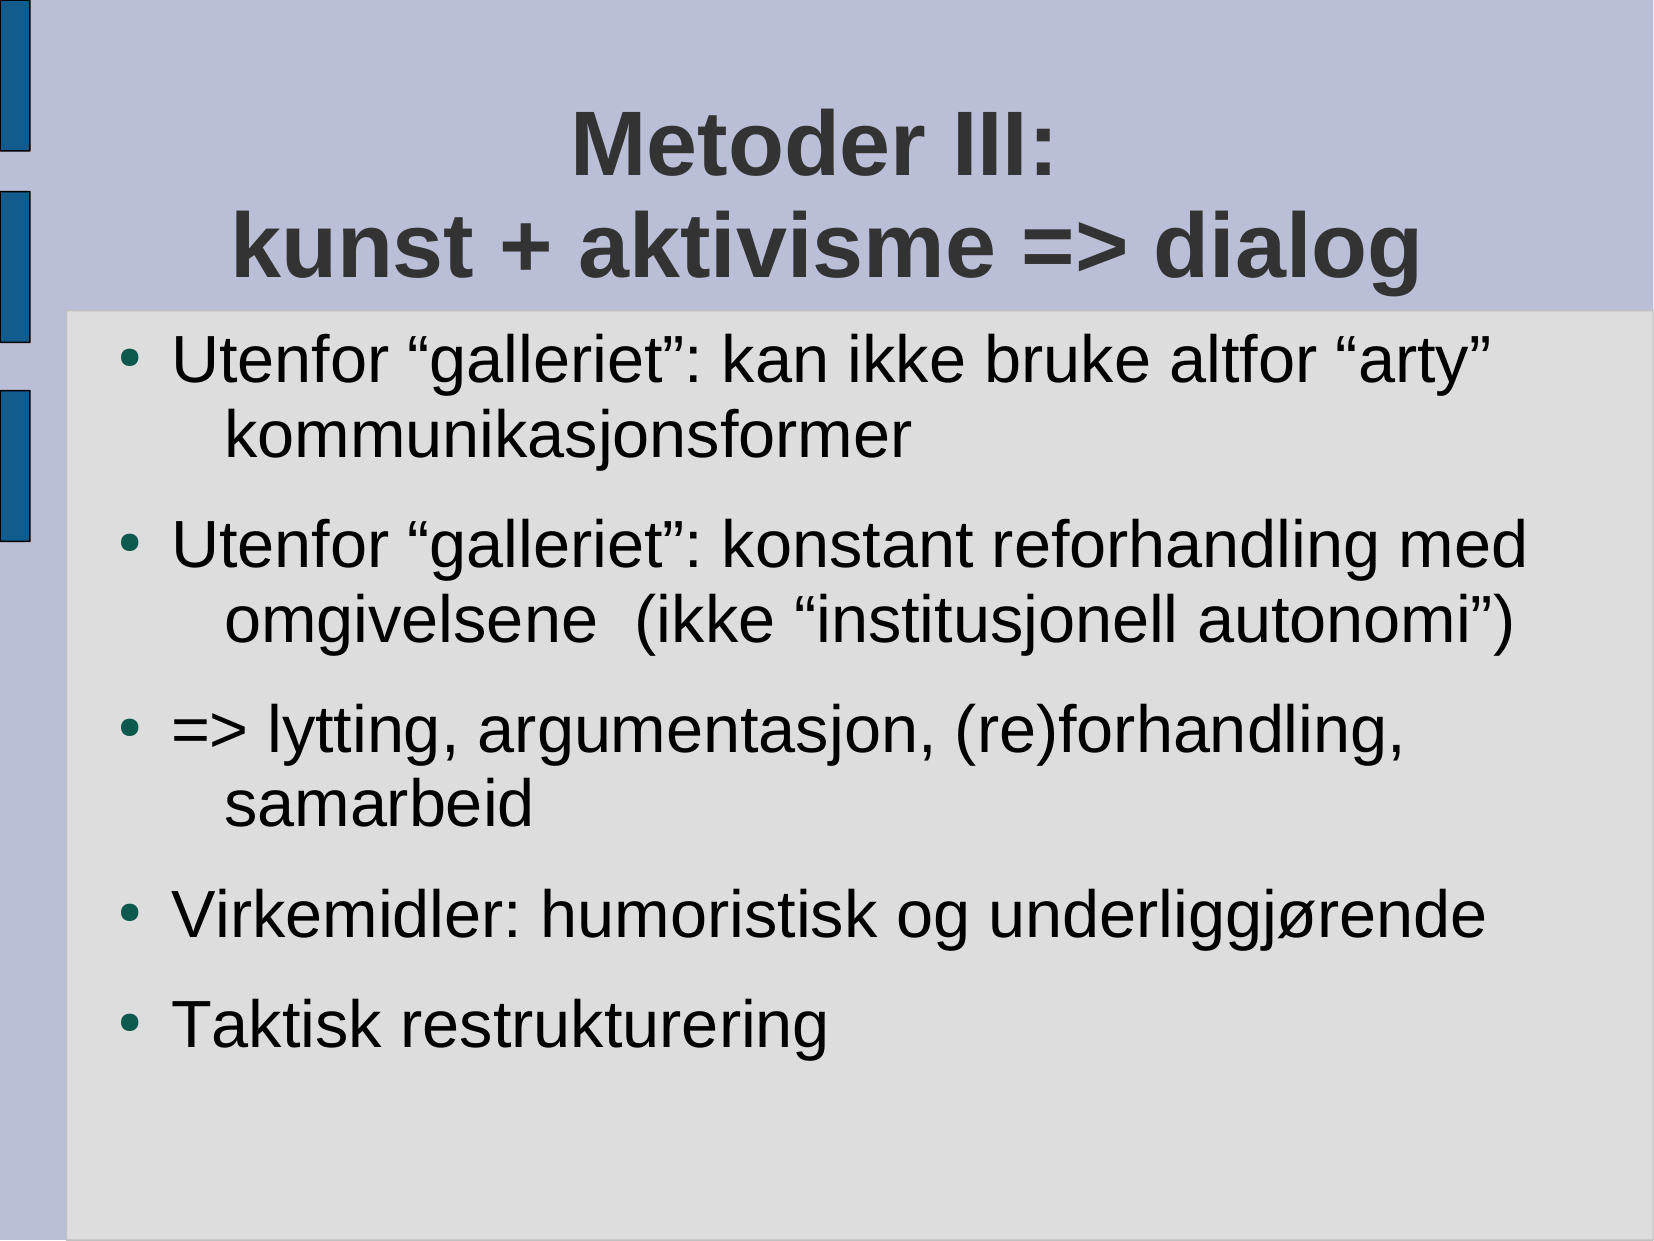

# Metoder III: kunst + aktivisme => dialog
Utenfor “galleriet”: kan ikke bruke altfor “arty” kommunikasjonsformer
Utenfor “galleriet”: konstant reforhandling med omgivelsene (ikke “institusjonell autonomi”)
=> lytting, argumentasjon, (re)forhandling, samarbeid
Virkemidler: humoristisk og underliggjørende
Taktisk restrukturering